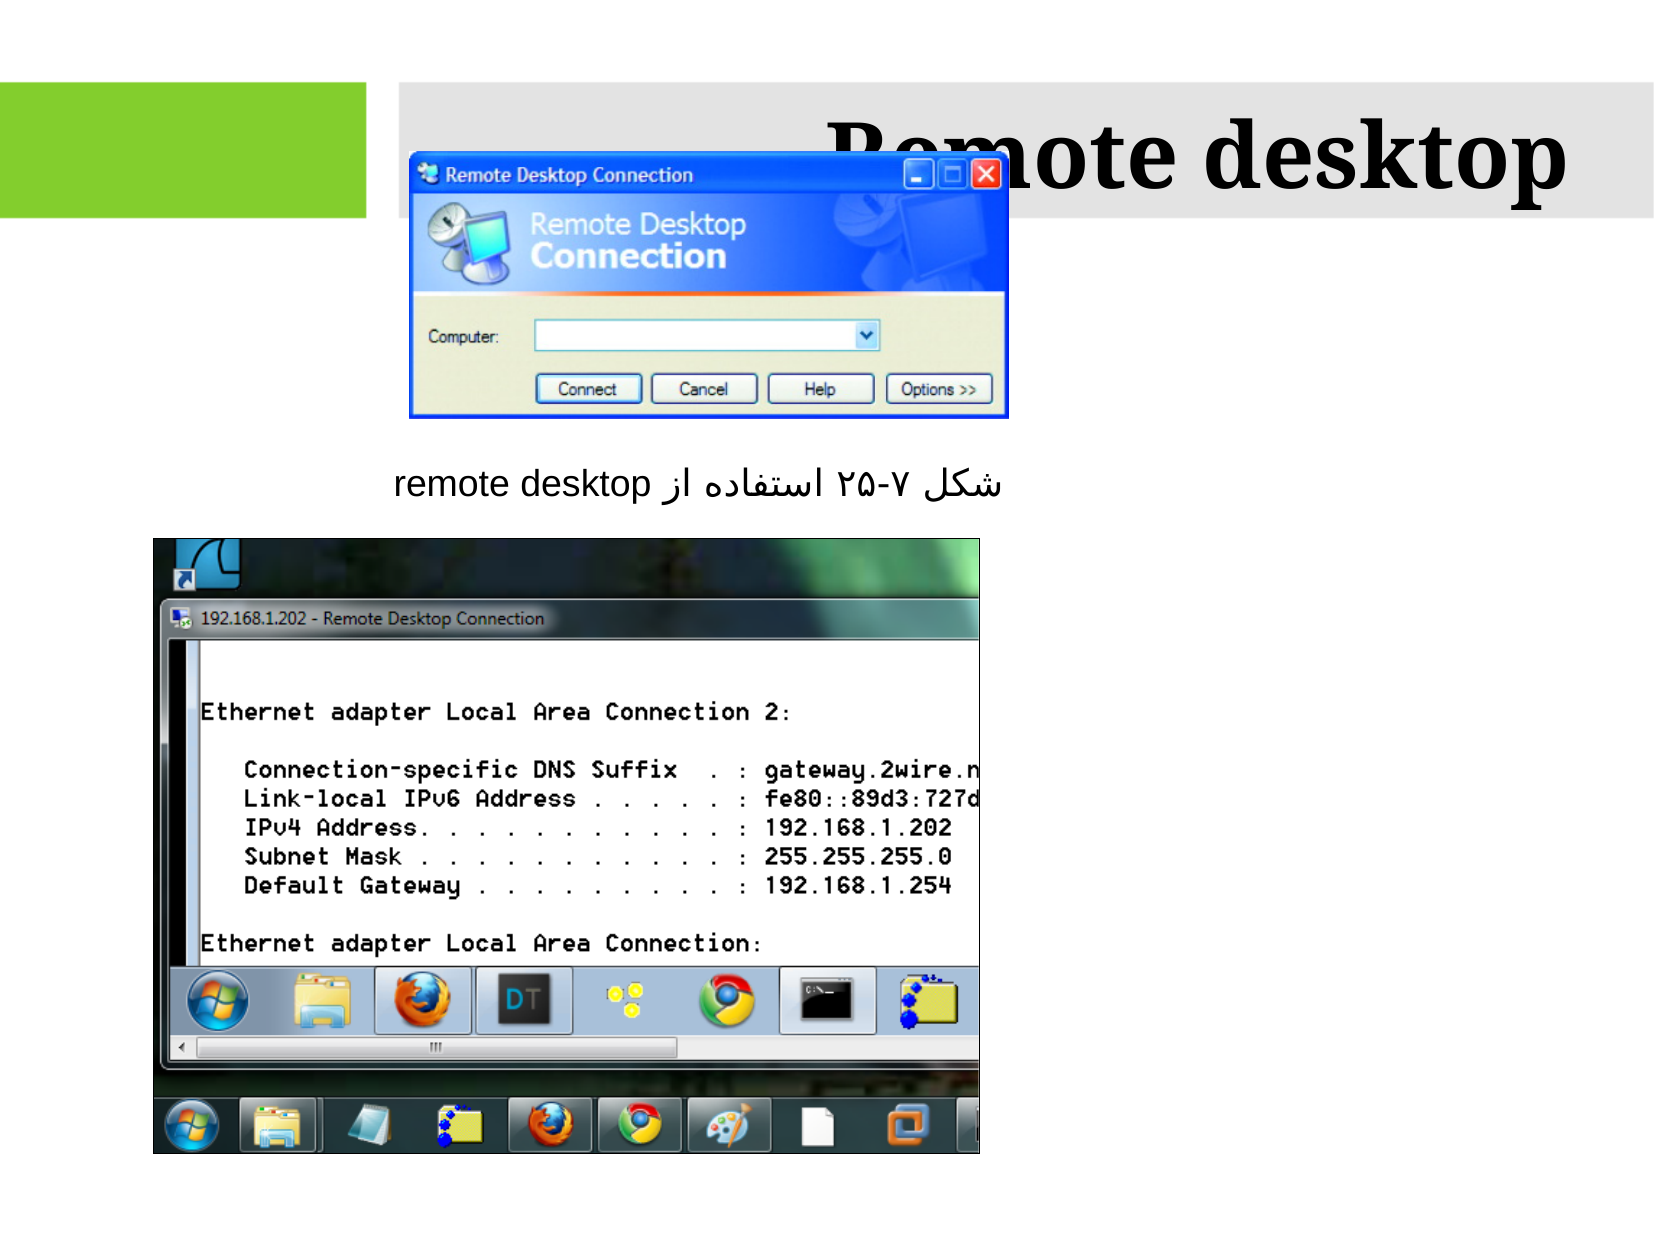

# Remote desktop
شکل ۷-۲۵ استفاده از remote desktop